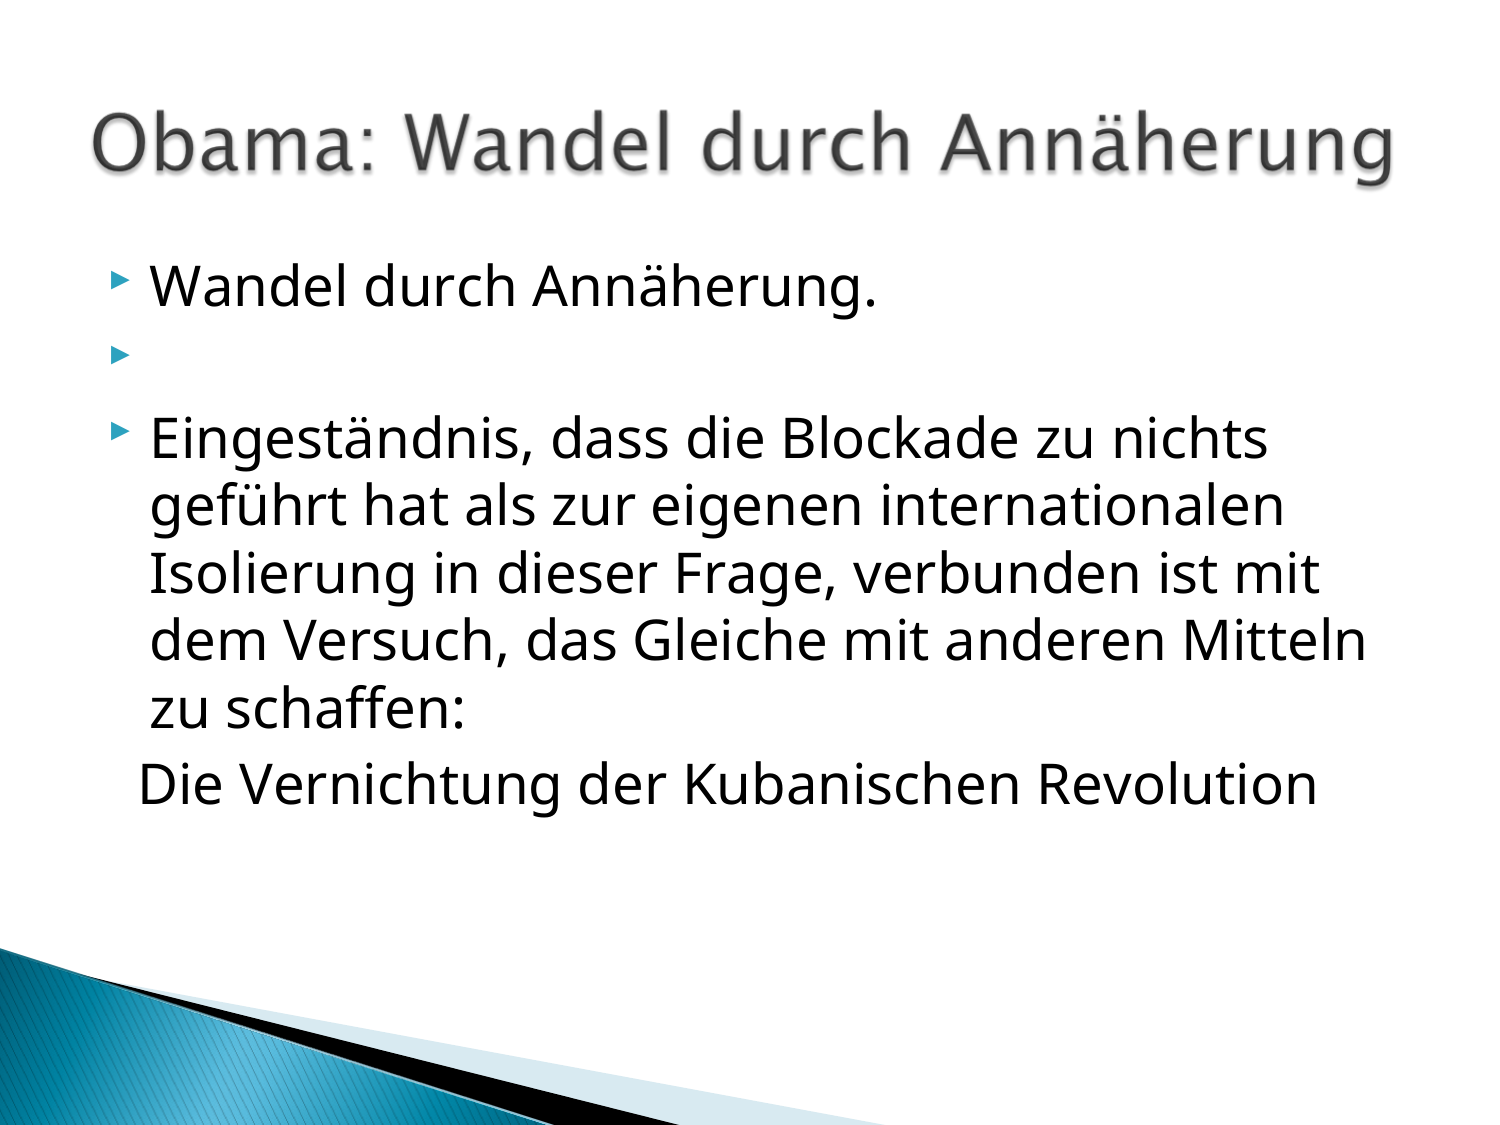

# Wandel durch Annäherung.
Eingeständnis, dass die Blockade zu nichts geführt hat als zur eigenen internationalen Isolierung in dieser Frage, verbunden ist mit dem Versuch, das Gleiche mit anderen Mitteln zu schaffen:
 Die Vernichtung der Kubanischen Revolution